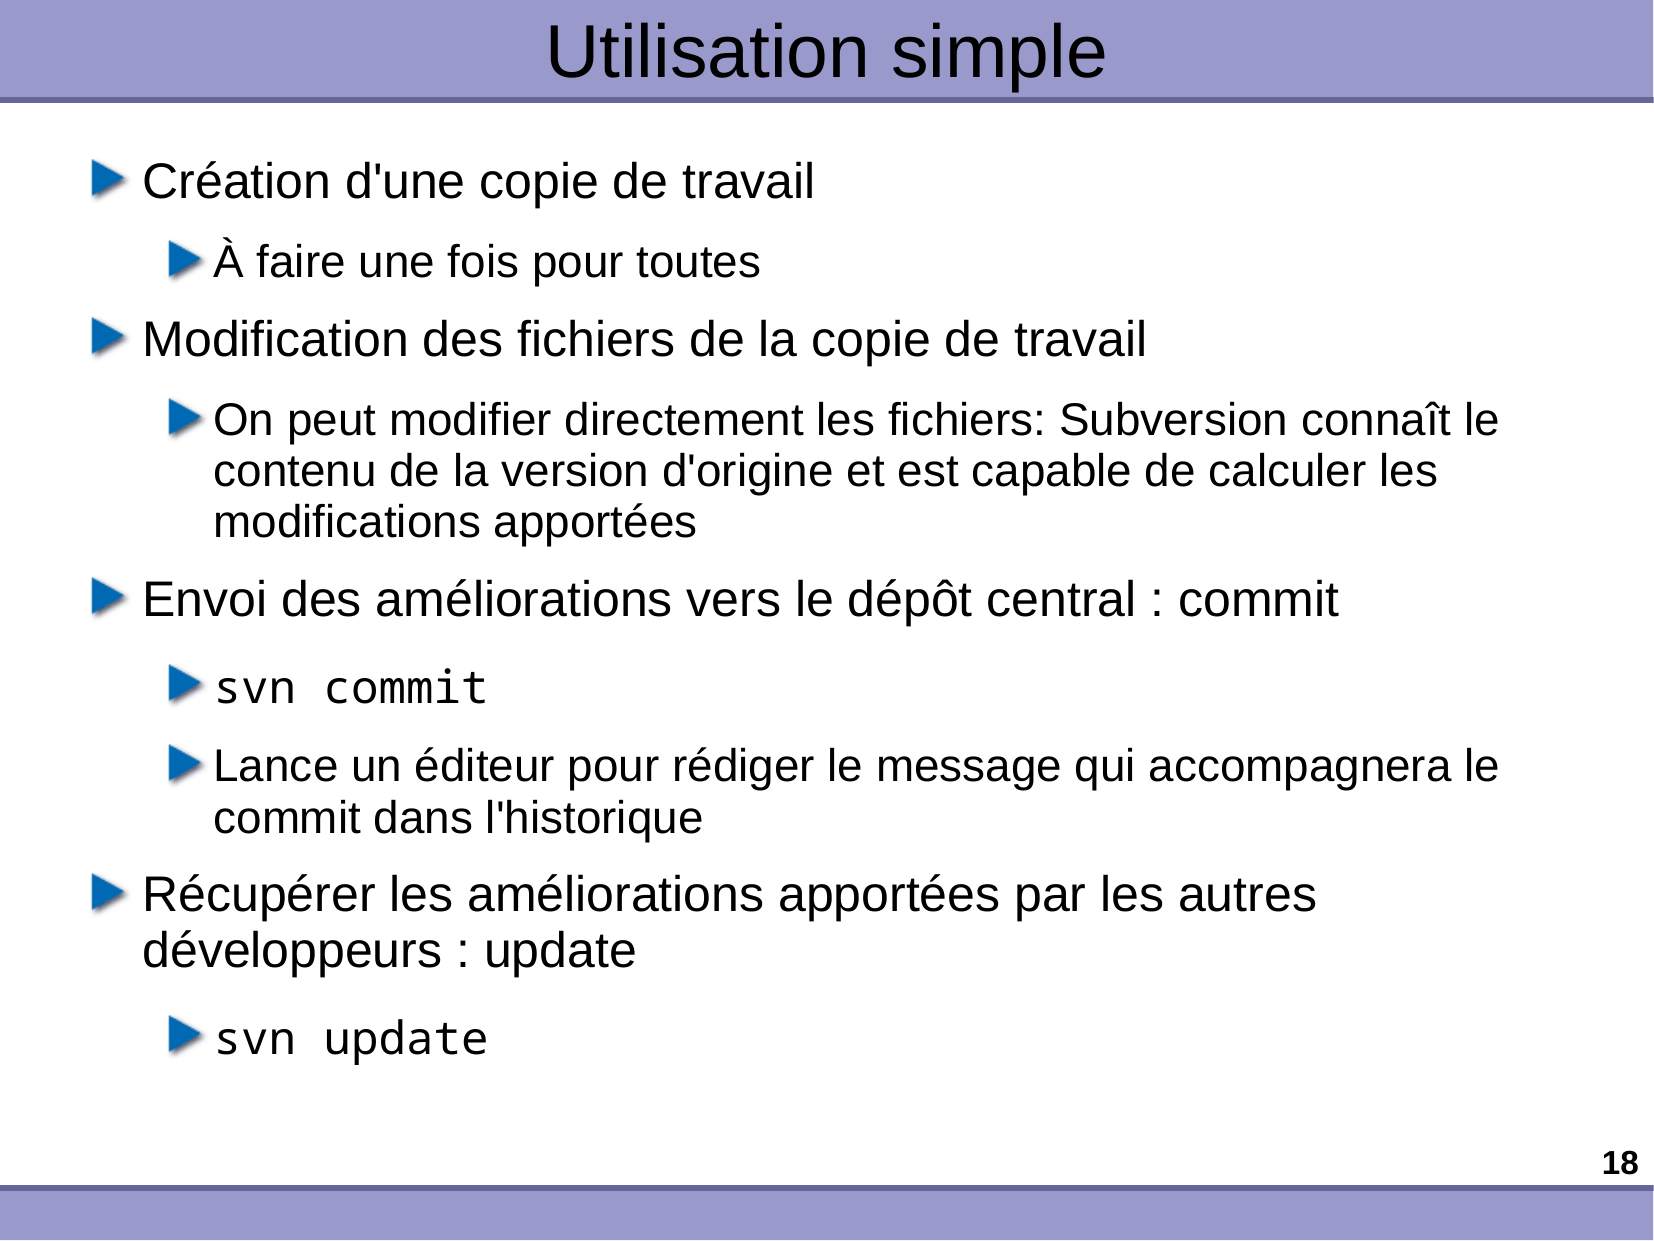

# Utilisation simple
Création d'une copie de travail
À faire une fois pour toutes
Modification des fichiers de la copie de travail
On peut modifier directement les fichiers: Subversion connaît le contenu de la version d'origine et est capable de calculer les modifications apportées
Envoi des améliorations vers le dépôt central : commit
svn commit
Lance un éditeur pour rédiger le message qui accompagnera le commit dans l'historique
Récupérer les améliorations apportées par les autres développeurs : update
svn update